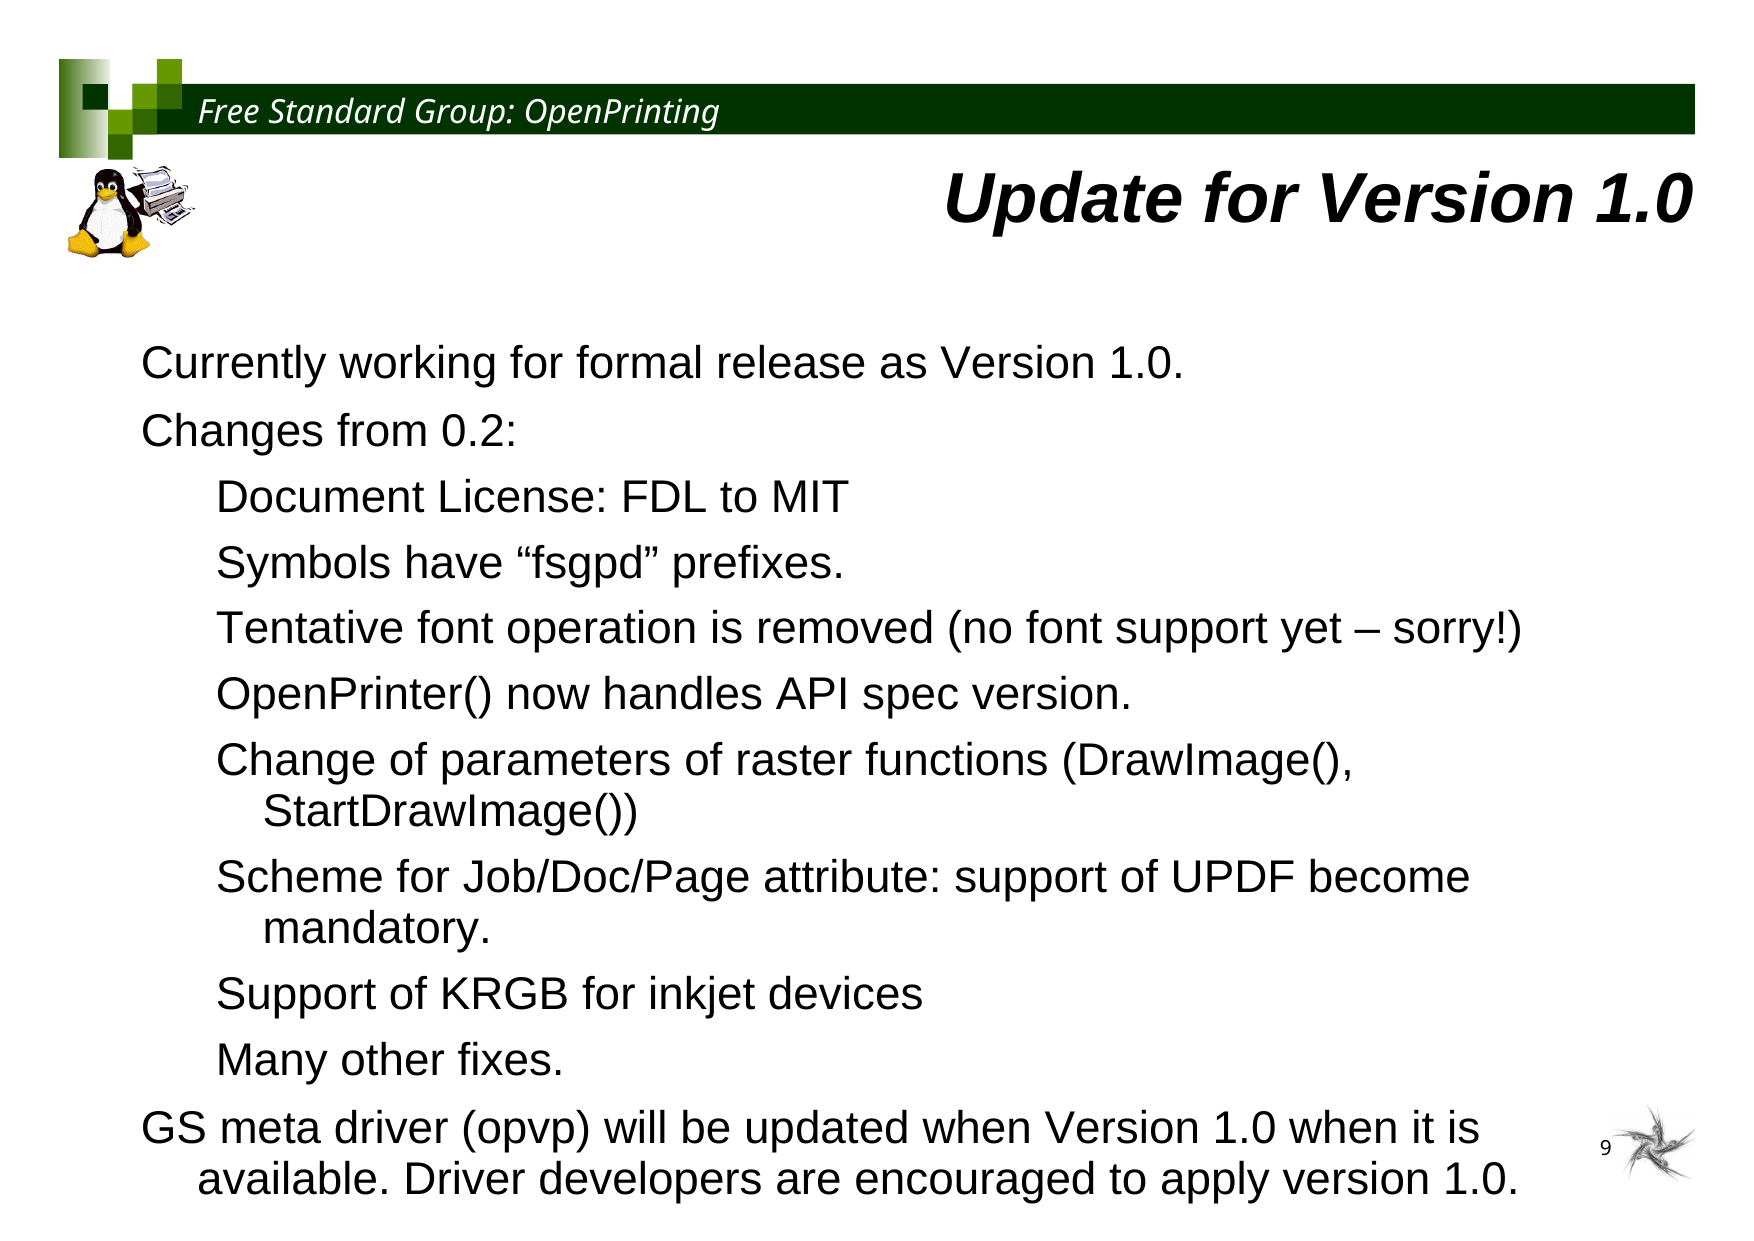

# Update for Version 1.0
Currently working for formal release as Version 1.0.
Changes from 0.2:
Document License: FDL to MIT
Symbols have “fsgpd” prefixes.
Tentative font operation is removed (no font support yet – sorry!)
OpenPrinter() now handles API spec version.
Change of parameters of raster functions (DrawImage(), StartDrawImage())
Scheme for Job/Doc/Page attribute: support of UPDF become mandatory.
Support of KRGB for inkjet devices
Many other fixes.
GS meta driver (opvp) will be updated when Version 1.0 when it is available. Driver developers are encouraged to apply version 1.0.
9
17 June 2003